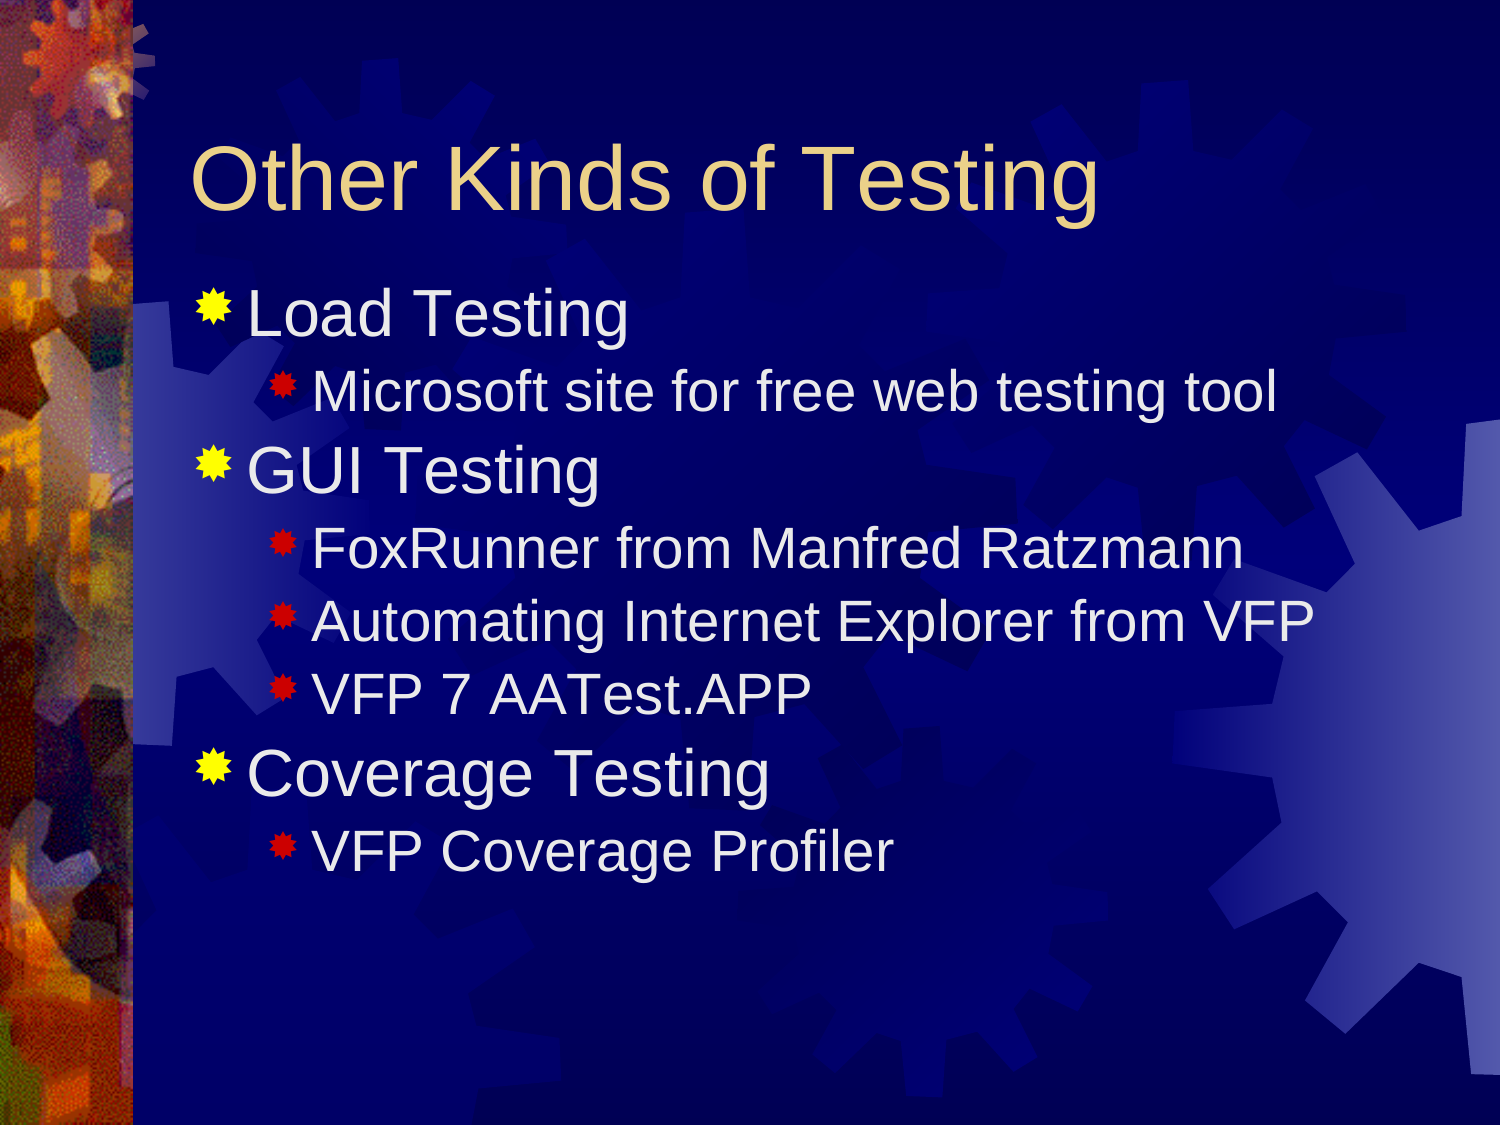

# Other Kinds of Testing
Load Testing
Microsoft site for free web testing tool
GUI Testing
FoxRunner from Manfred Ratzmann
Automating Internet Explorer from VFP
VFP 7 AATest.APP
Coverage Testing
VFP Coverage Profiler